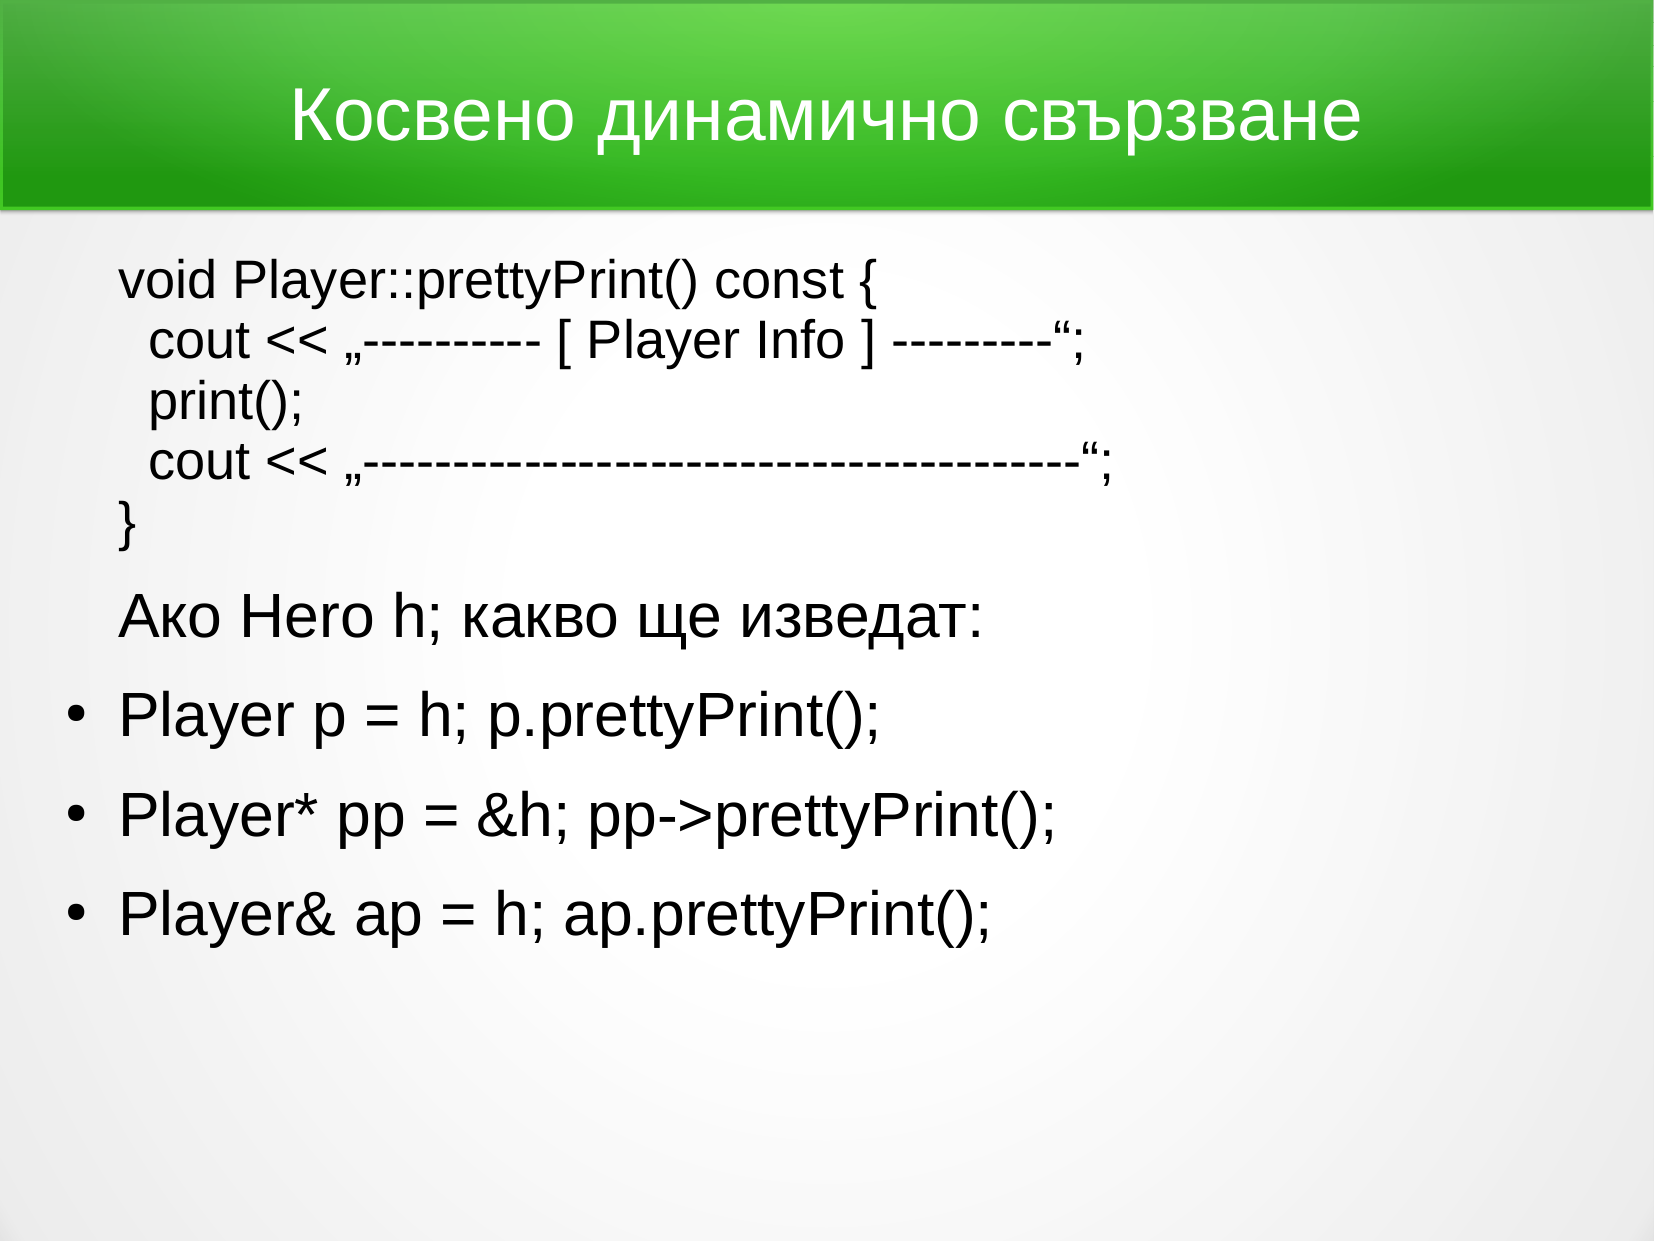

# Косвено динамично свързване
void Player::prettyPrint() const {
 cout << „---------- [ Player Info ] ---------“;
 print();
 cout << „----------------------------------------“;
}
Ако Hero h; какво ще изведат:
Player p = h; p.prettyPrint();
Player* pp = &h; pp->prettyPrint();
Player& ap = h; ap.prettyPrint();